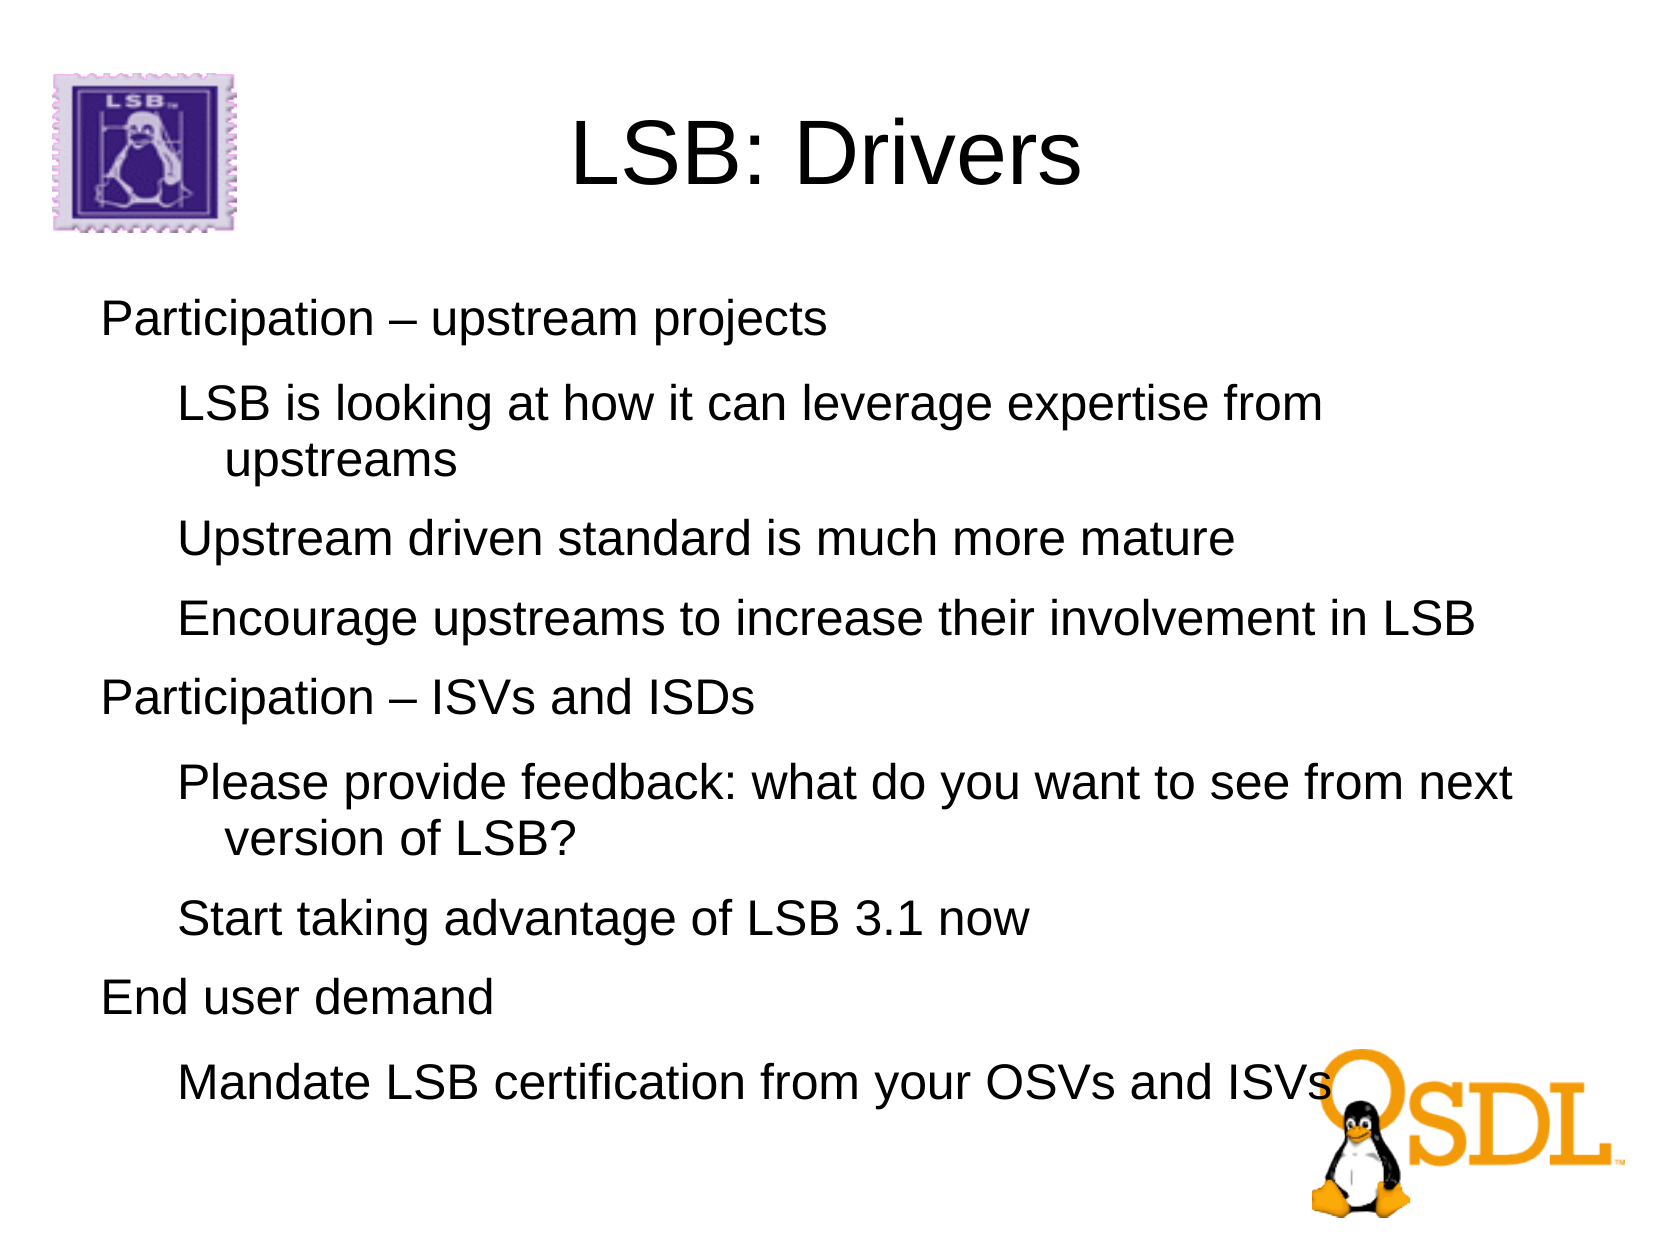

# LSB: Drivers
Participation – upstream projects
LSB is looking at how it can leverage expertise from upstreams
Upstream driven standard is much more mature
Encourage upstreams to increase their involvement in LSB
Participation – ISVs and ISDs
Please provide feedback: what do you want to see from next version of LSB?
Start taking advantage of LSB 3.1 now
End user demand
Mandate LSB certification from your OSVs and ISVs